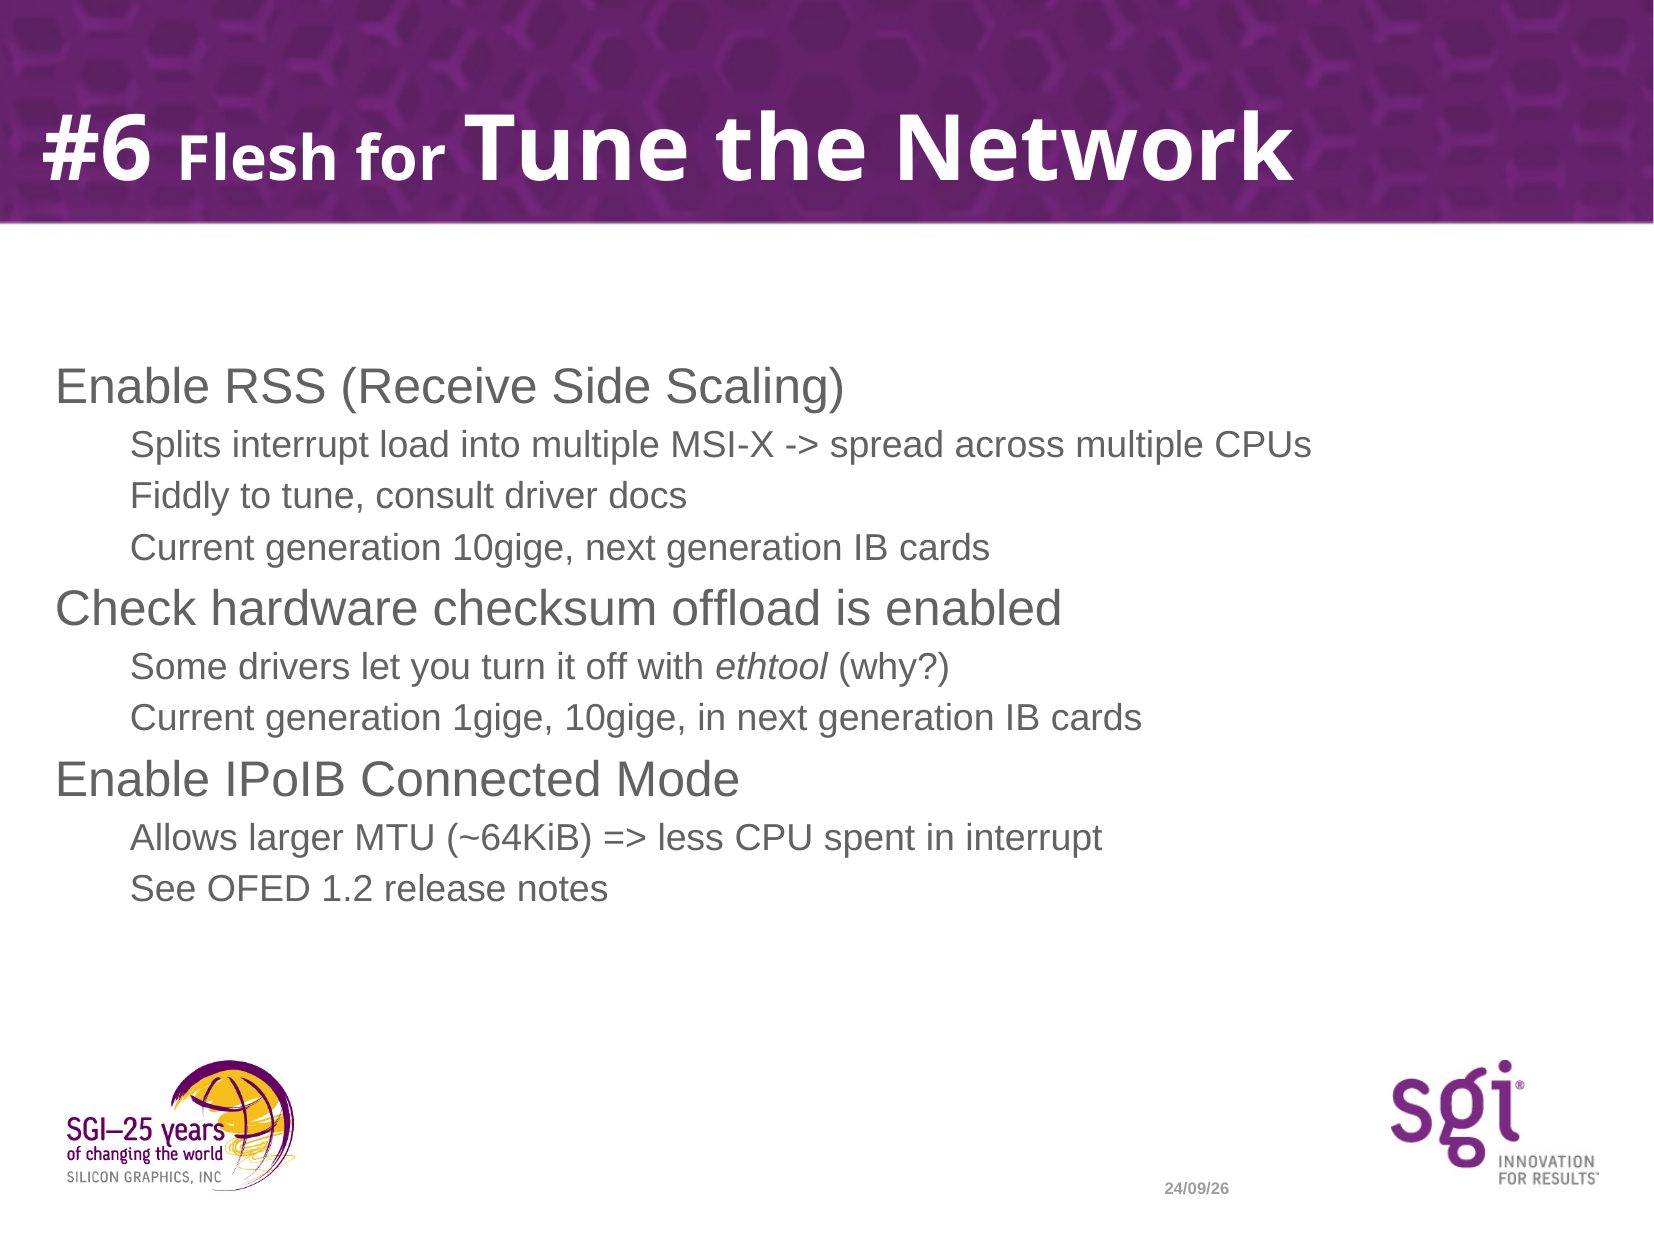

# #6 Flesh for Tune the Network
Enable RSS (Receive Side Scaling)
Splits interrupt load into multiple MSI-X -> spread across multiple CPUs
Fiddly to tune, consult driver docs
Current generation 10gige, next generation IB cards
Check hardware checksum offload is enabled
Some drivers let you turn it off with ethtool (why?)
Current generation 1gige, 10gige, in next generation IB cards
Enable IPoIB Connected Mode
Allows larger MTU (~64KiB) => less CPU spent in interrupt
See OFED 1.2 release notes